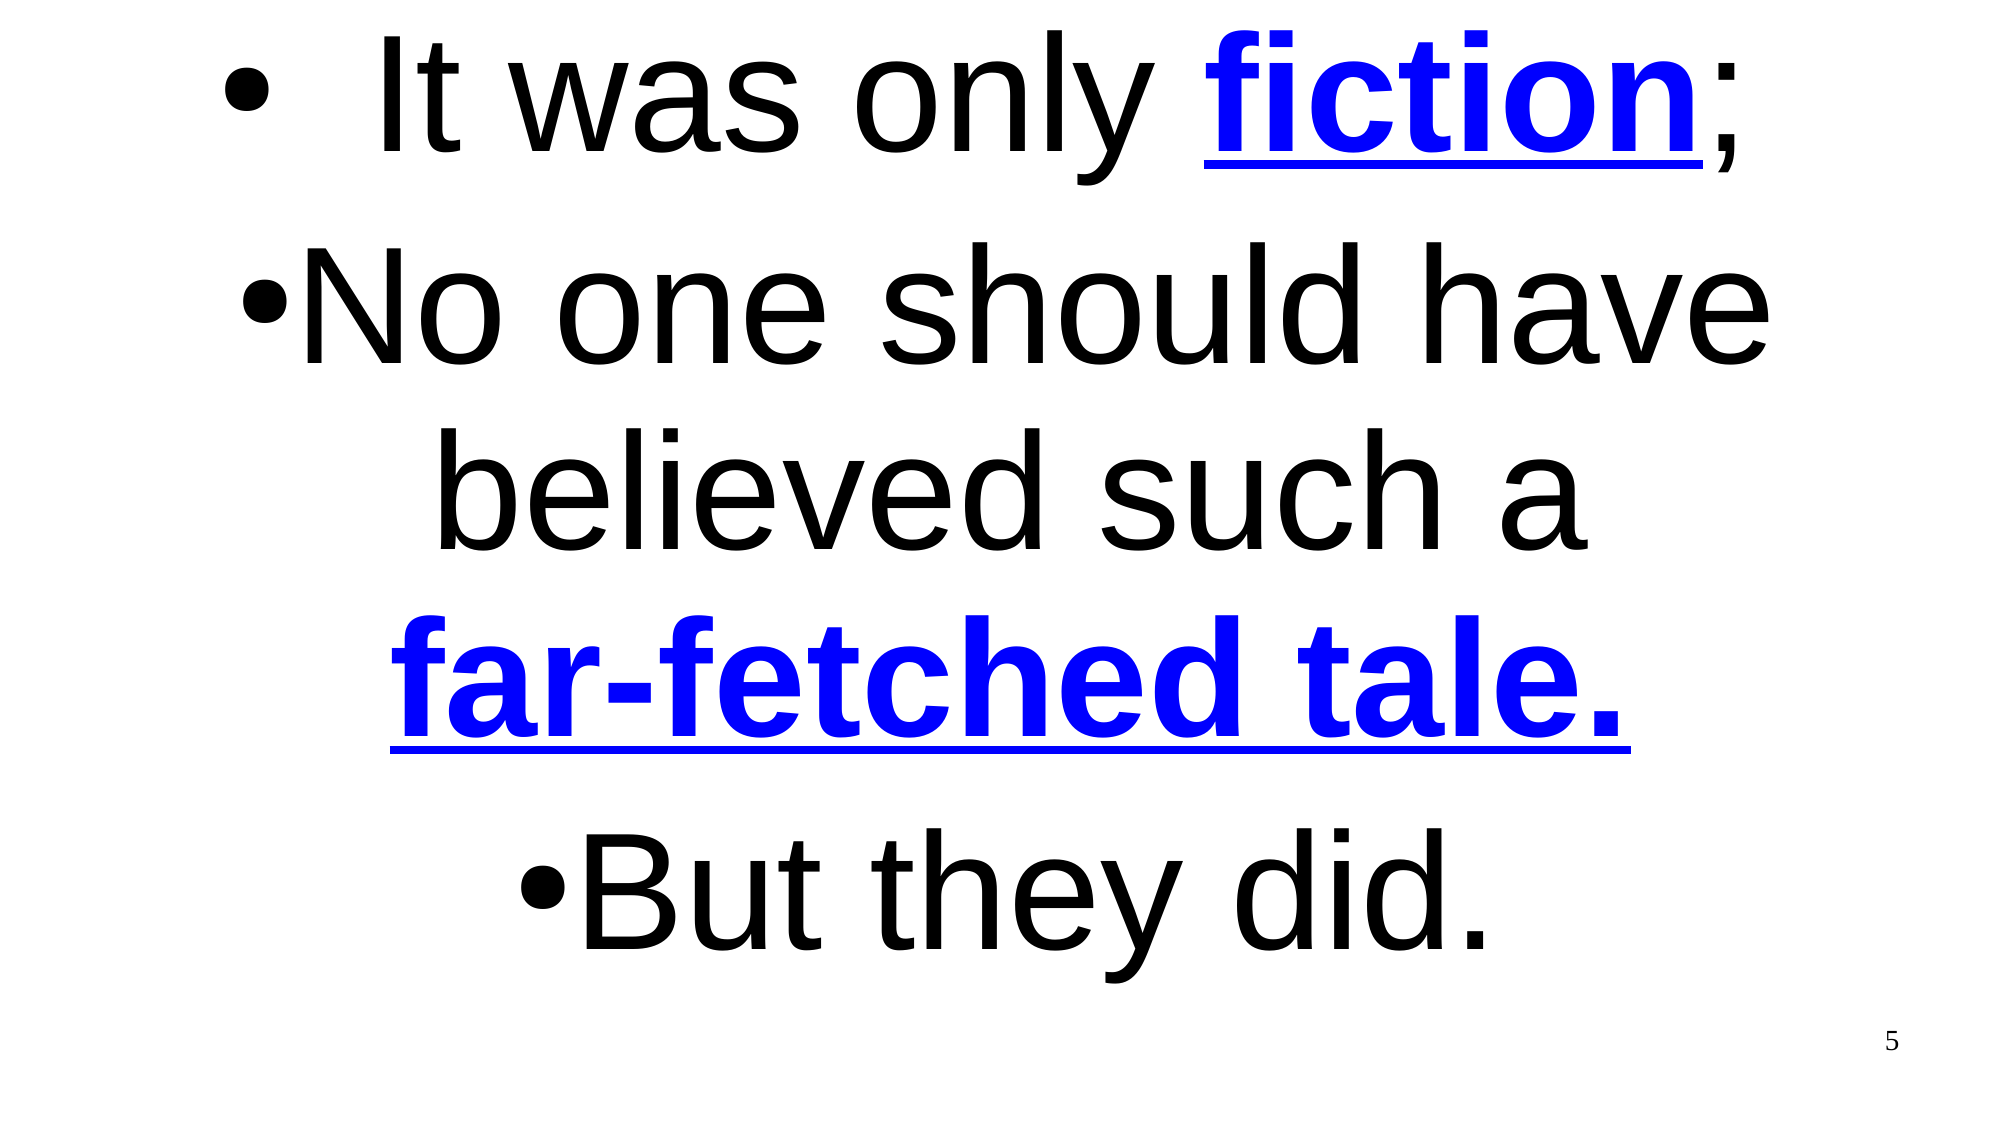

# It was only fiction;
No one should have believed such a
far-fetched tale.
But they did.
5